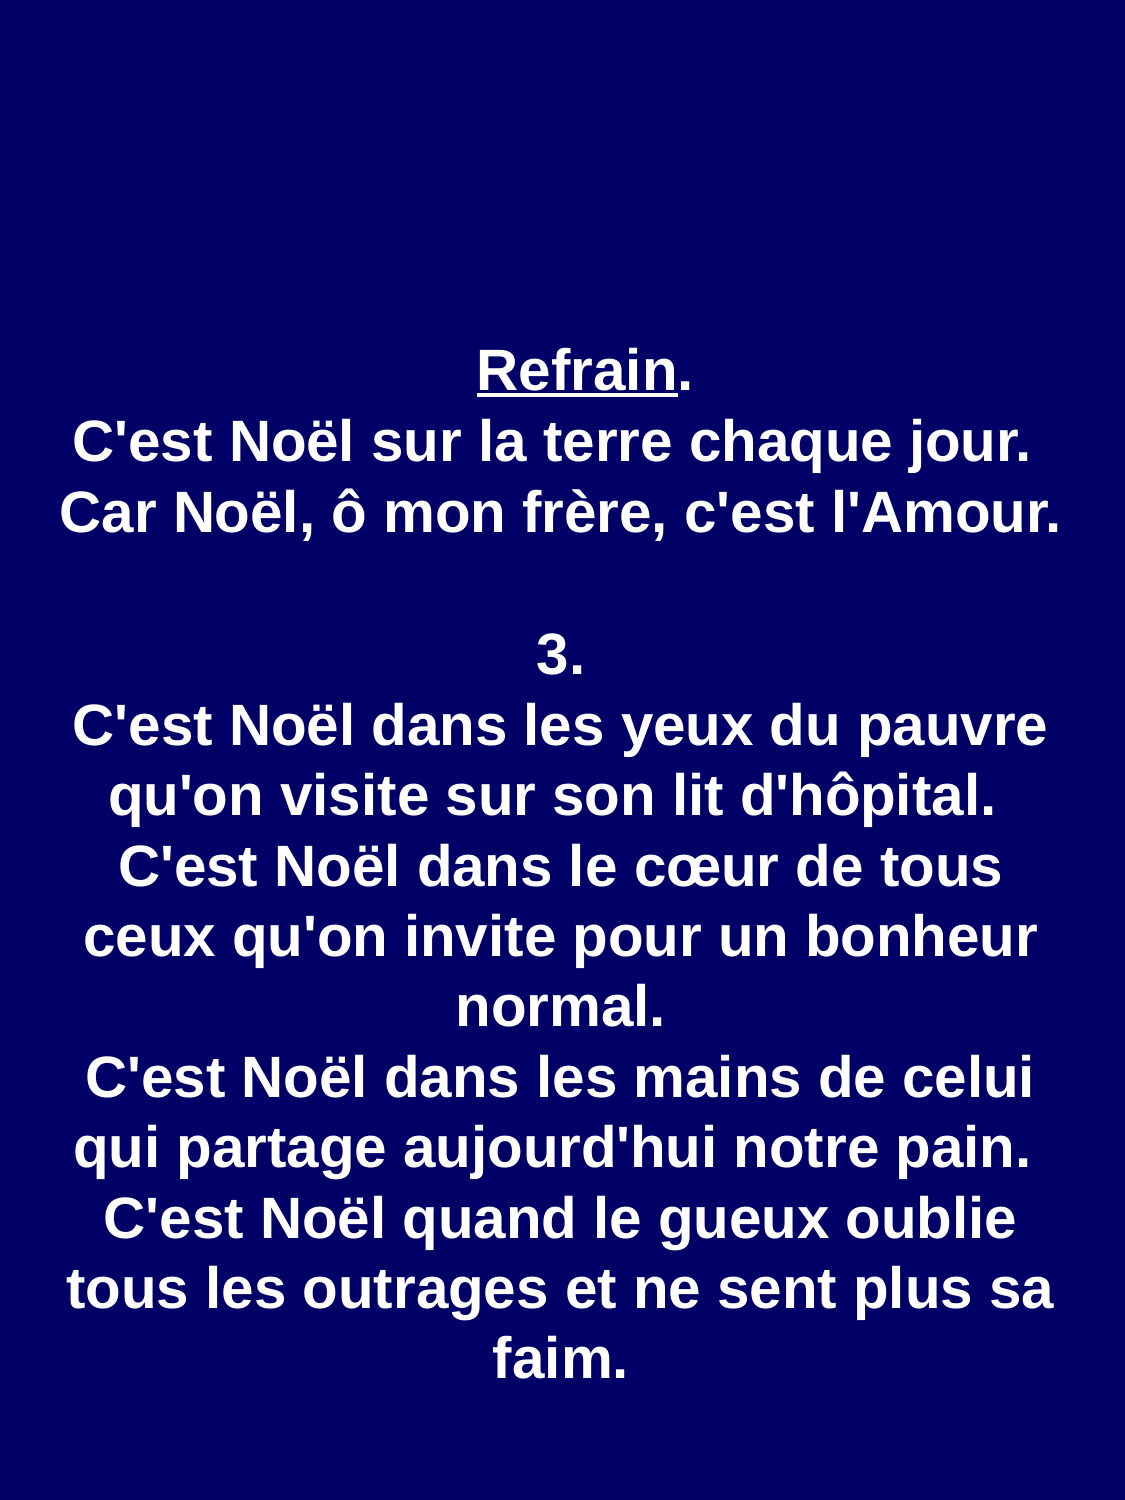

Refrain.
C'est Noël sur la terre chaque jour.
Car Noël, ô mon frère, c'est l'Amour.
3.
C'est Noël dans les yeux du pauvre qu'on visite sur son lit d'hôpital.
C'est Noël dans le cœur de tous ceux qu'on invite pour un bonheur normal.
C'est Noël dans les mains de celui qui partage aujourd'hui notre pain.
C'est Noël quand le gueux oublie tous les outrages et ne sent plus sa faim.
#